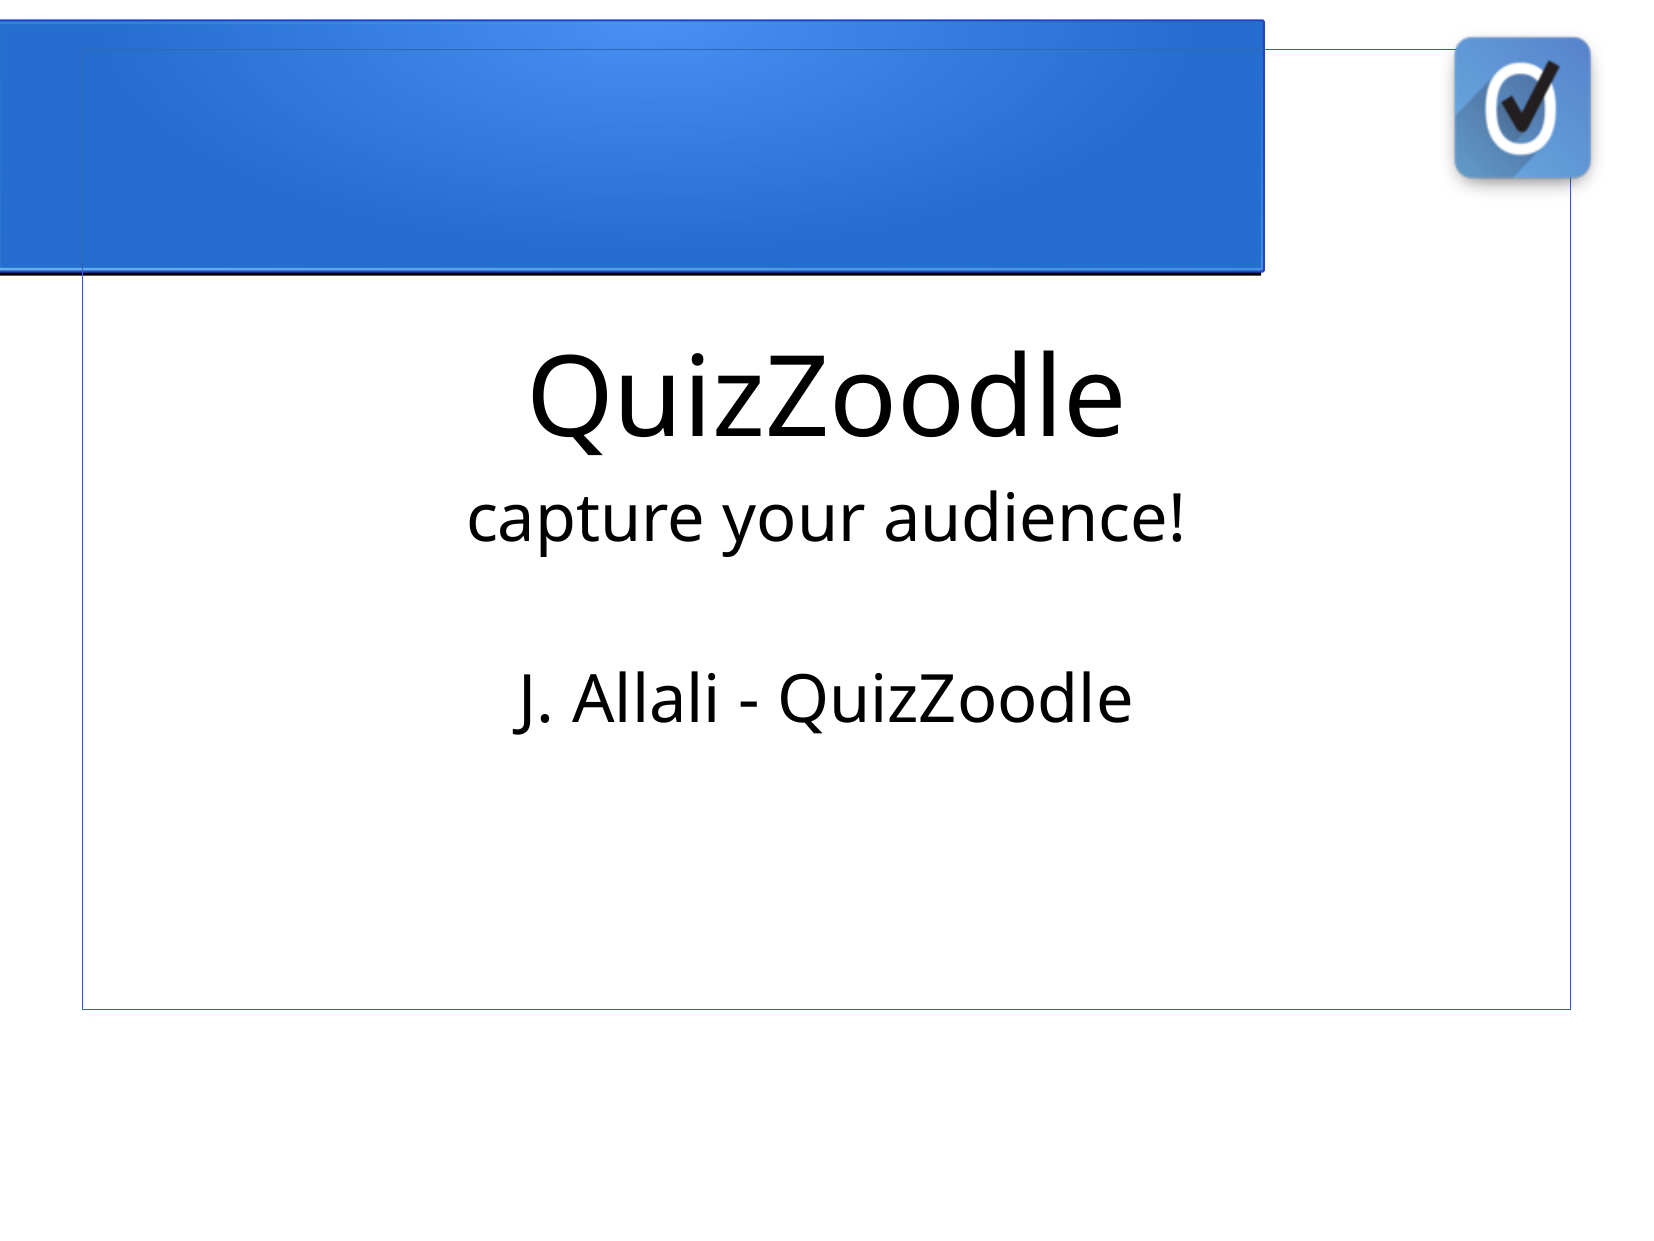

# QuizZoodle
capture your audience!
J. Allali - QuizZoodle